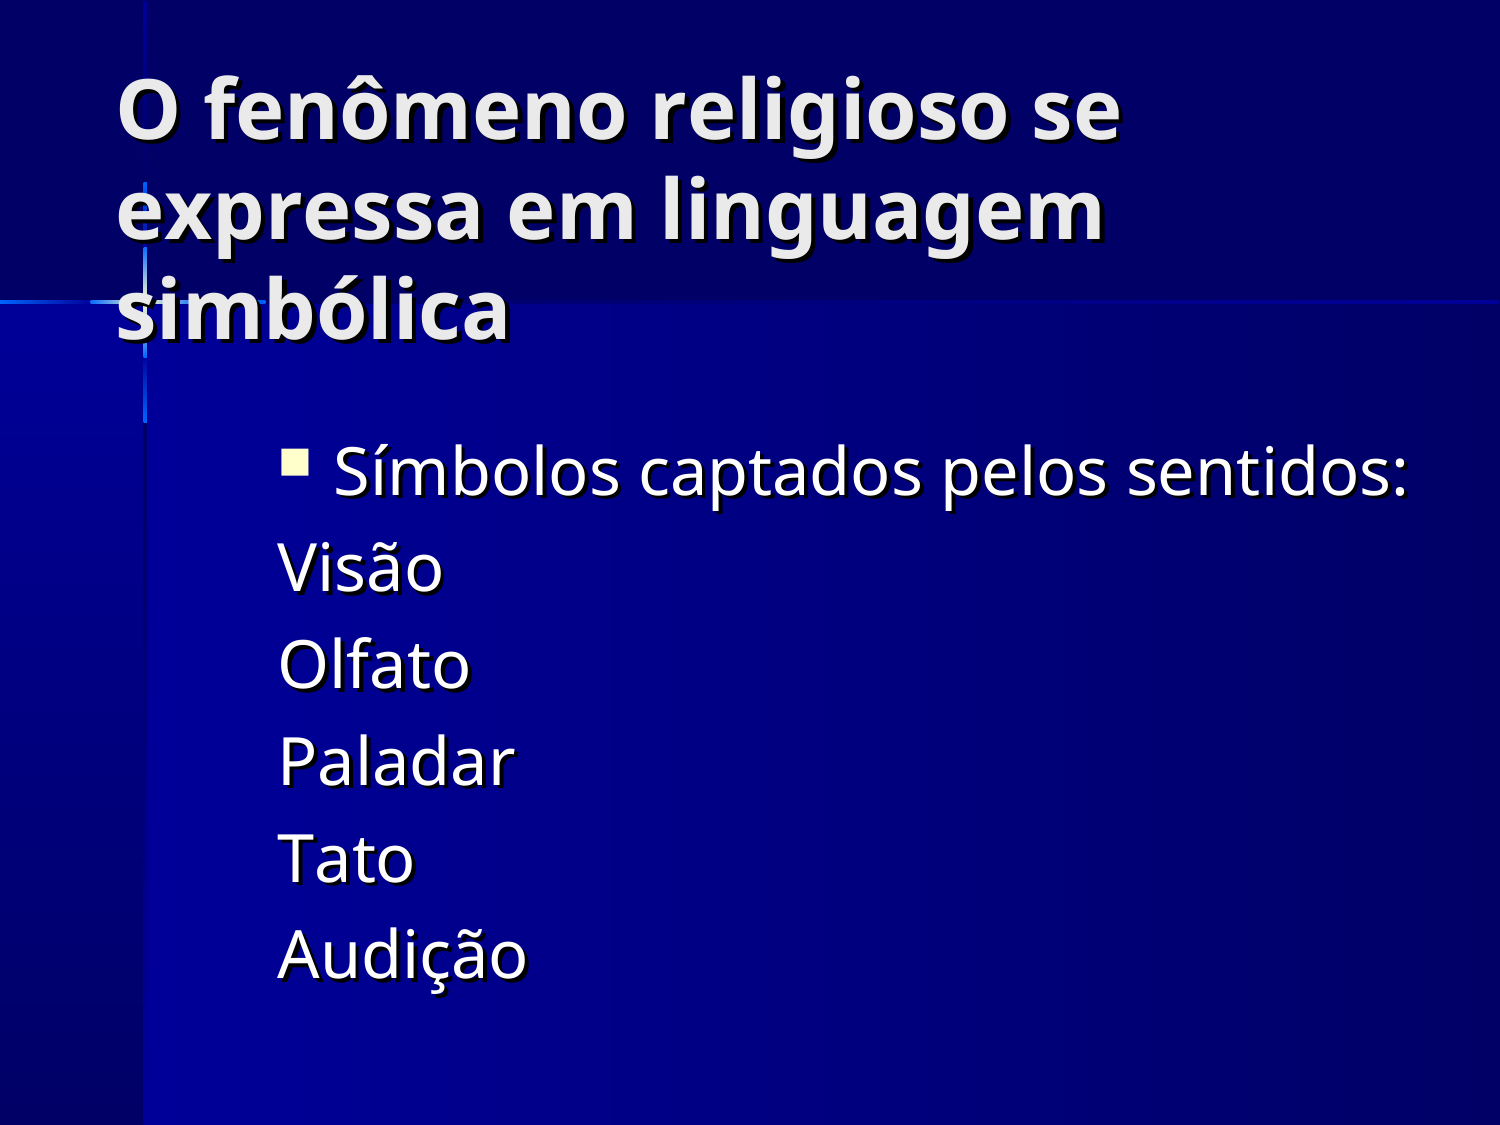

# O fenômeno religioso se expressa em linguagem simbólica
Símbolos captados pelos sentidos:
Visão
Olfato
Paladar
Tato
Audição